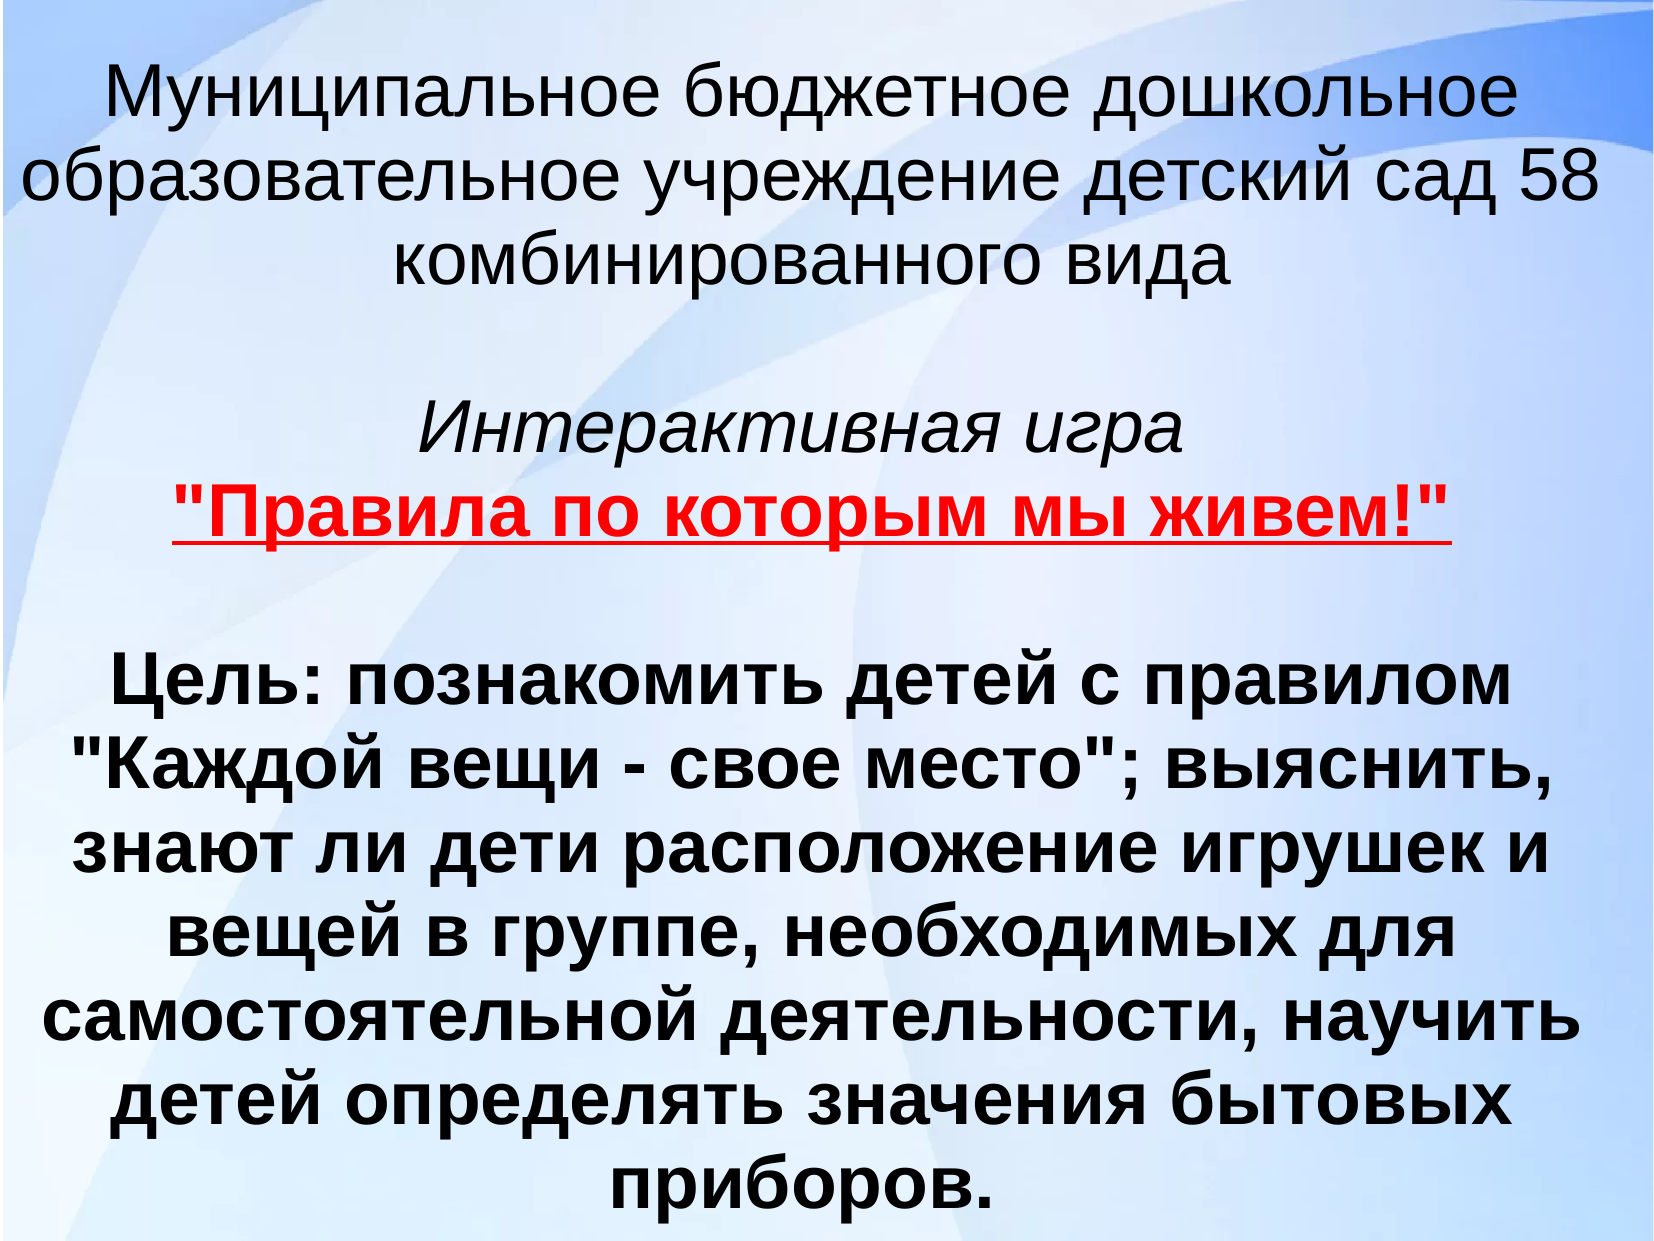

# Муниципальное бюджетное дошкольное образовательное учреждение детский сад 58 комбинированного вида Интерактивная игра "Правила по которым мы живем!" Цель: познакомить детей с правилом "Каждой вещи - свое место"; выяснить, знают ли дети расположение игрушек и вещей в группе, необходимых для самостоятельной деятельности, научить детей определять значения бытовых приборов.